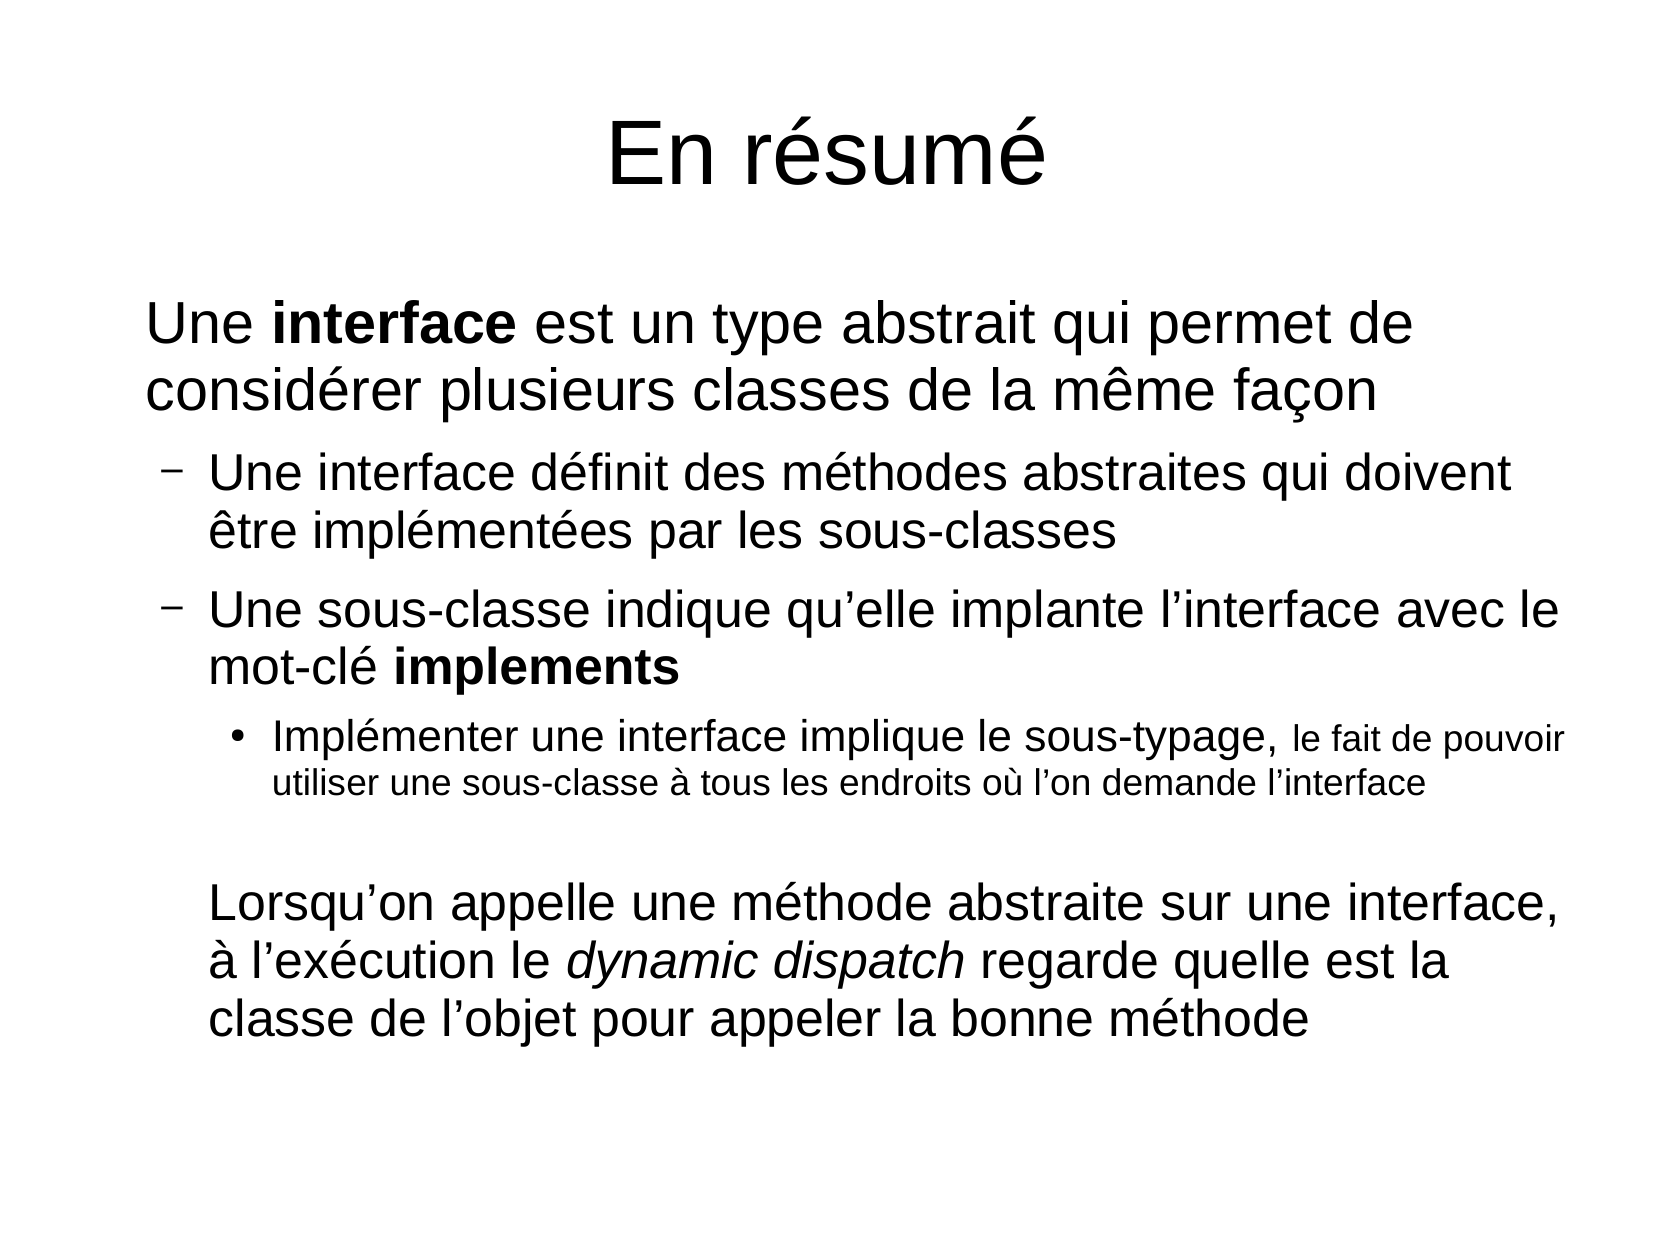

# En résumé
Une interface est un type abstrait qui permet de considérer plusieurs classes de la même façon
Une interface définit des méthodes abstraites qui doivent être implémentées par les sous-classes
Une sous-classe indique qu’elle implante l’interface avec le mot-clé implements
Implémenter une interface implique le sous-typage, le fait de pouvoir utiliser une sous-classe à tous les endroits où l’on demande l’interface
Lorsqu’on appelle une méthode abstraite sur une interface, à l’exécution le dynamic dispatch regarde quelle est la classe de l’objet pour appeler la bonne méthode